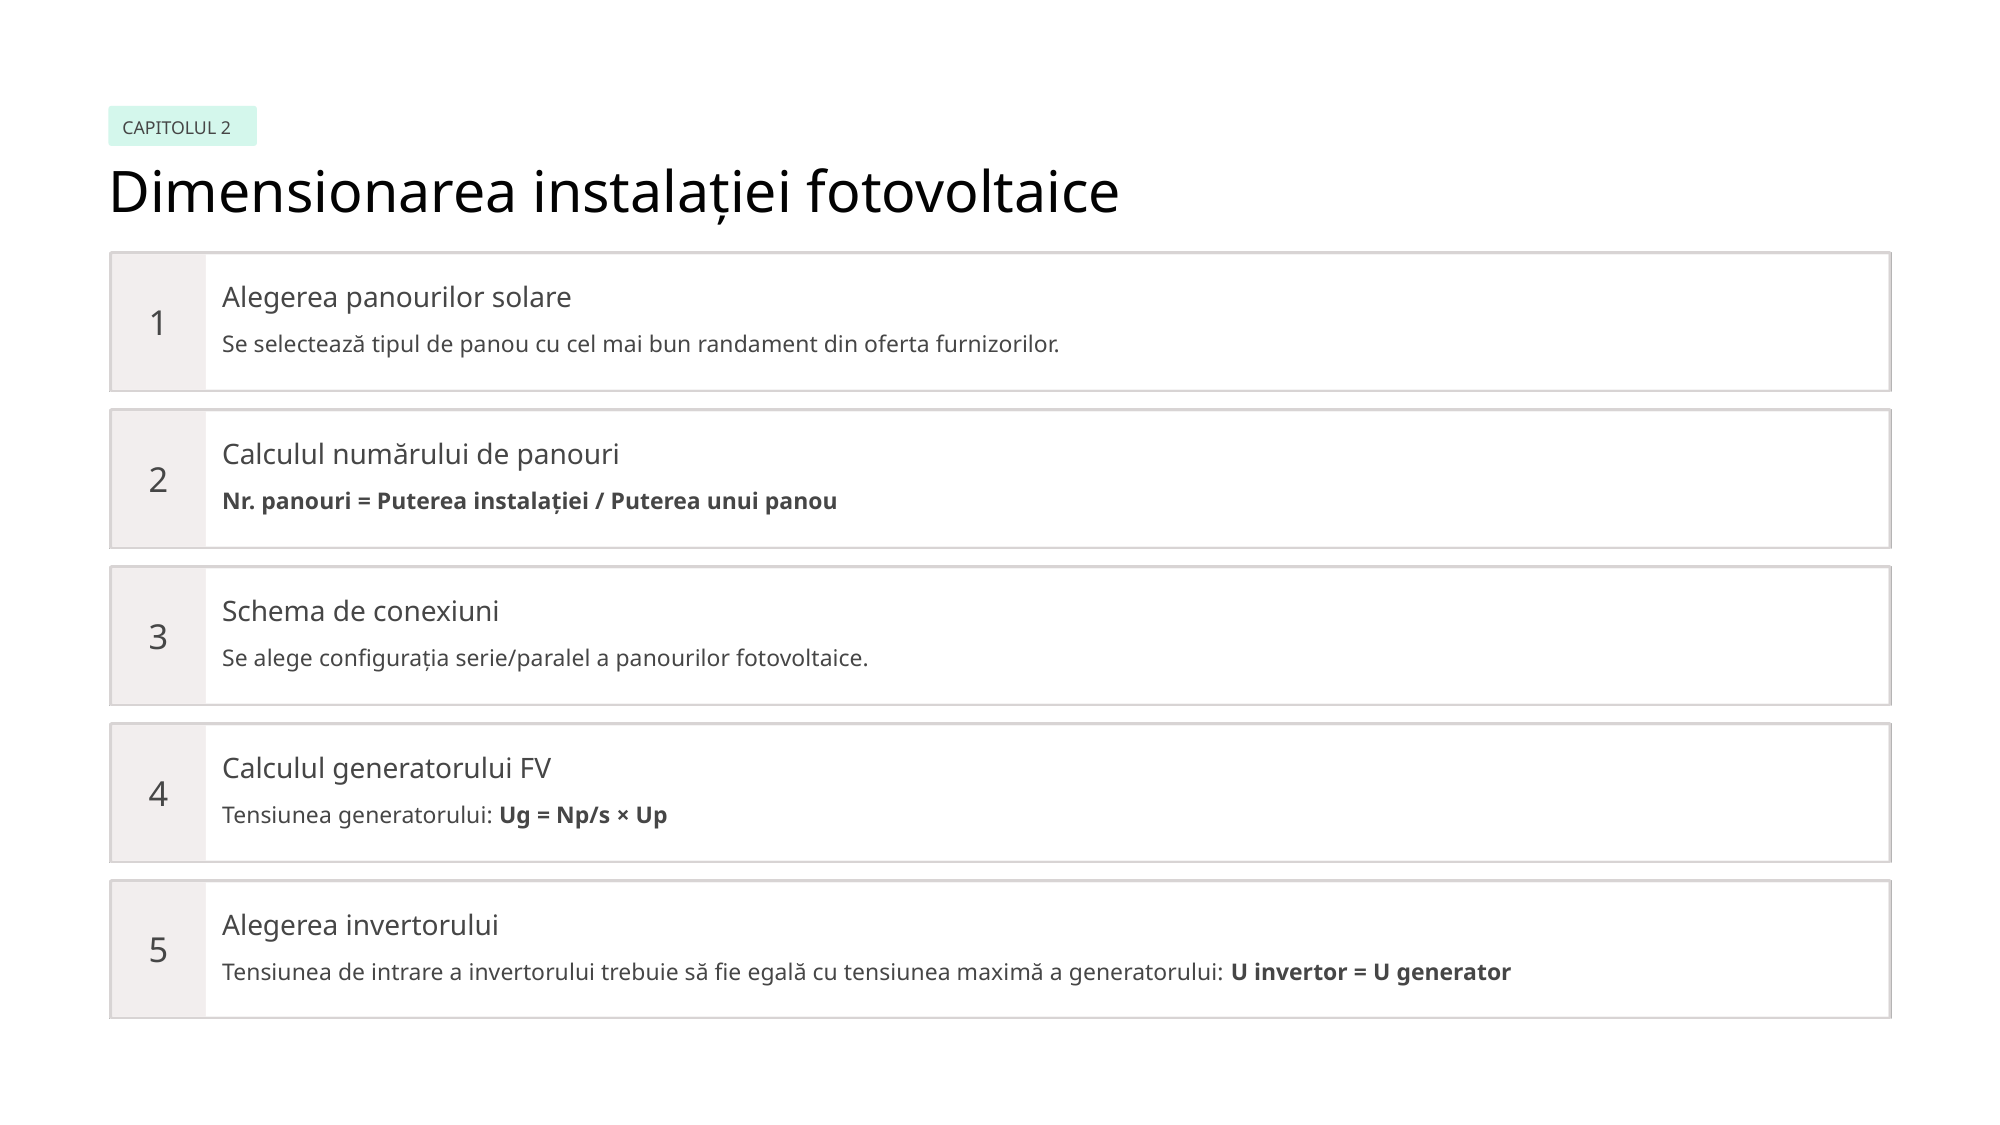

CAPITOLUL 2
Dimensionarea instalației fotovoltaice
Alegerea panourilor solare
1
Se selectează tipul de panou cu cel mai bun randament din oferta furnizorilor.
Calculul numărului de panouri
2
Nr. panouri = Puterea instalației / Puterea unui panou
Schema de conexiuni
3
Se alege configurația serie/paralel a panourilor fotovoltaice.
Calculul generatorului FV
4
Tensiunea generatorului: Ug = Np/s × Up
Alegerea invertorului
5
Tensiunea de intrare a invertorului trebuie să fie egală cu tensiunea maximă a generatorului: U invertor = U generator